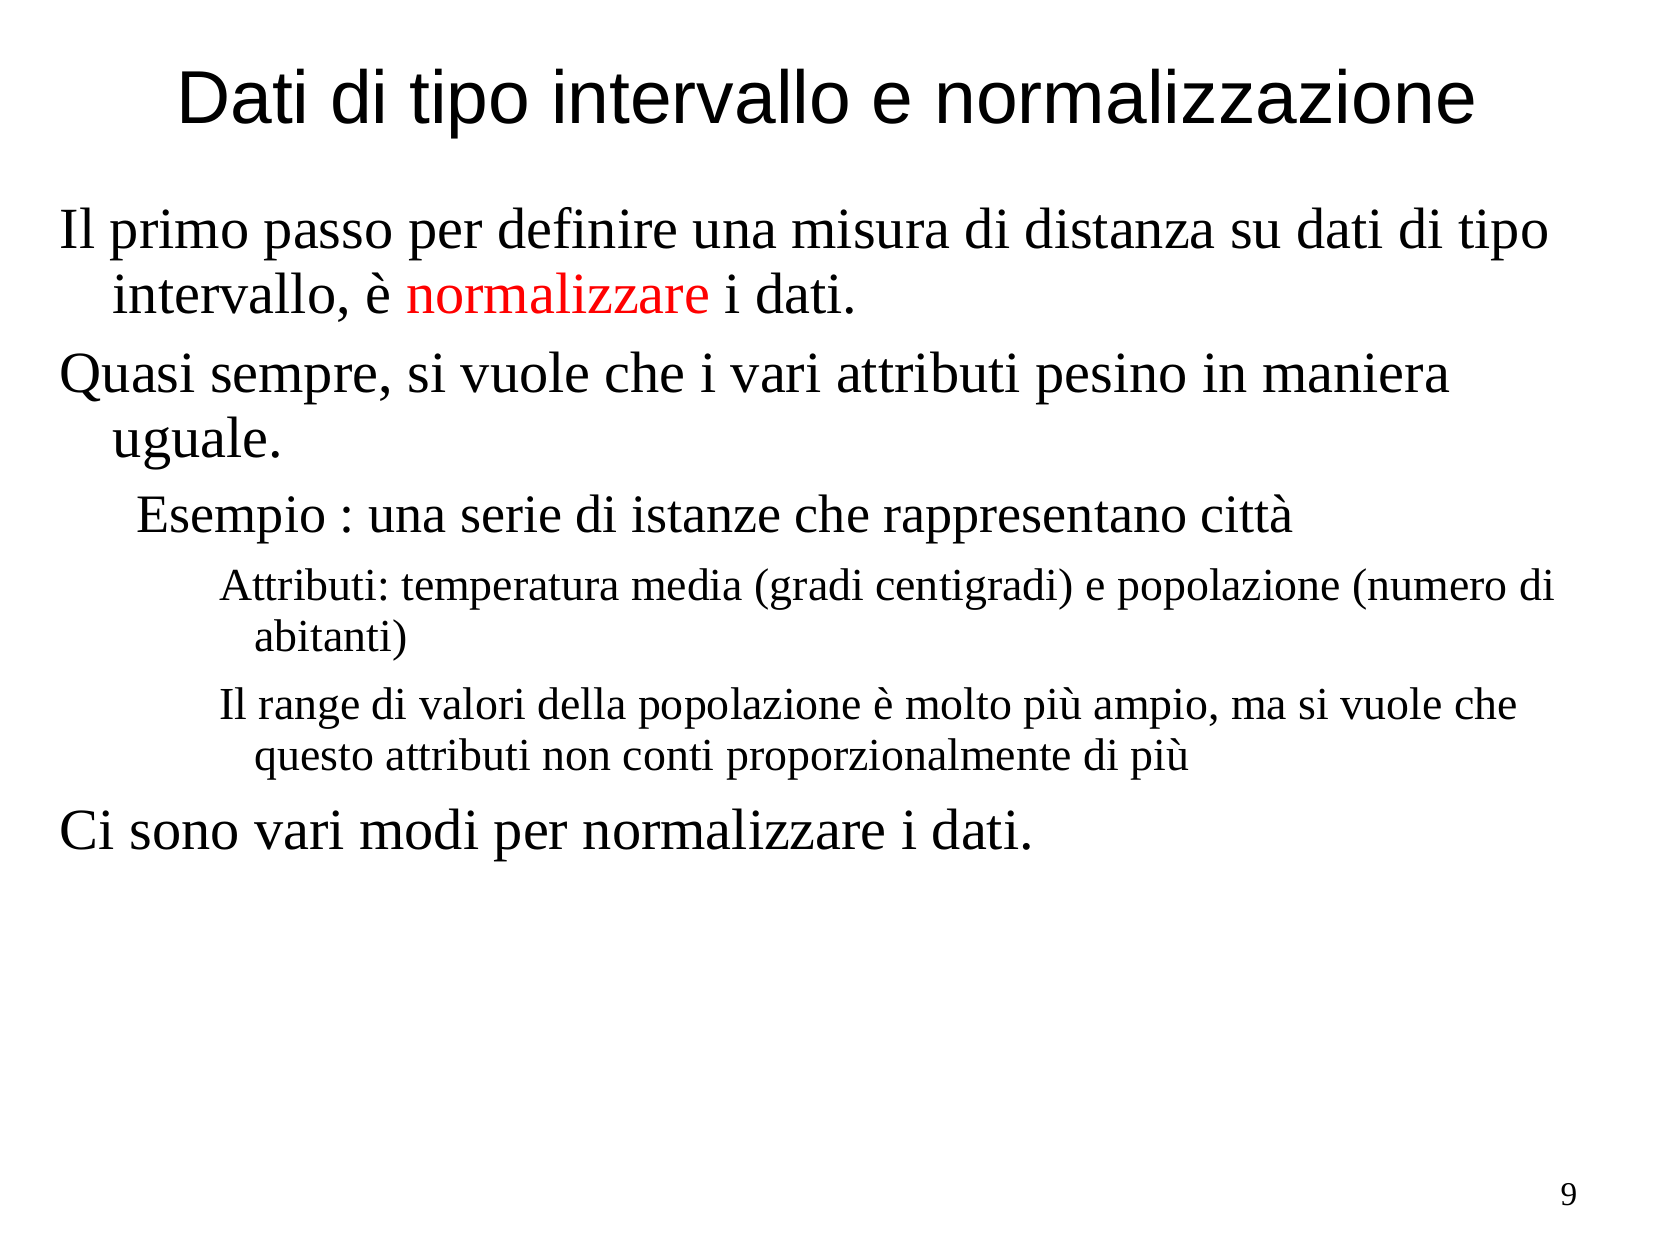

# Dati di tipo intervallo e normalizzazione
Il primo passo per definire una misura di distanza su dati di tipo intervallo, è normalizzare i dati.
Quasi sempre, si vuole che i vari attributi pesino in maniera uguale.
Esempio : una serie di istanze che rappresentano città
Attributi: temperatura media (gradi centigradi) e popolazione (numero di abitanti)
Il range di valori della popolazione è molto più ampio, ma si vuole che questo attributi non conti proporzionalmente di più
Ci sono vari modi per normalizzare i dati.